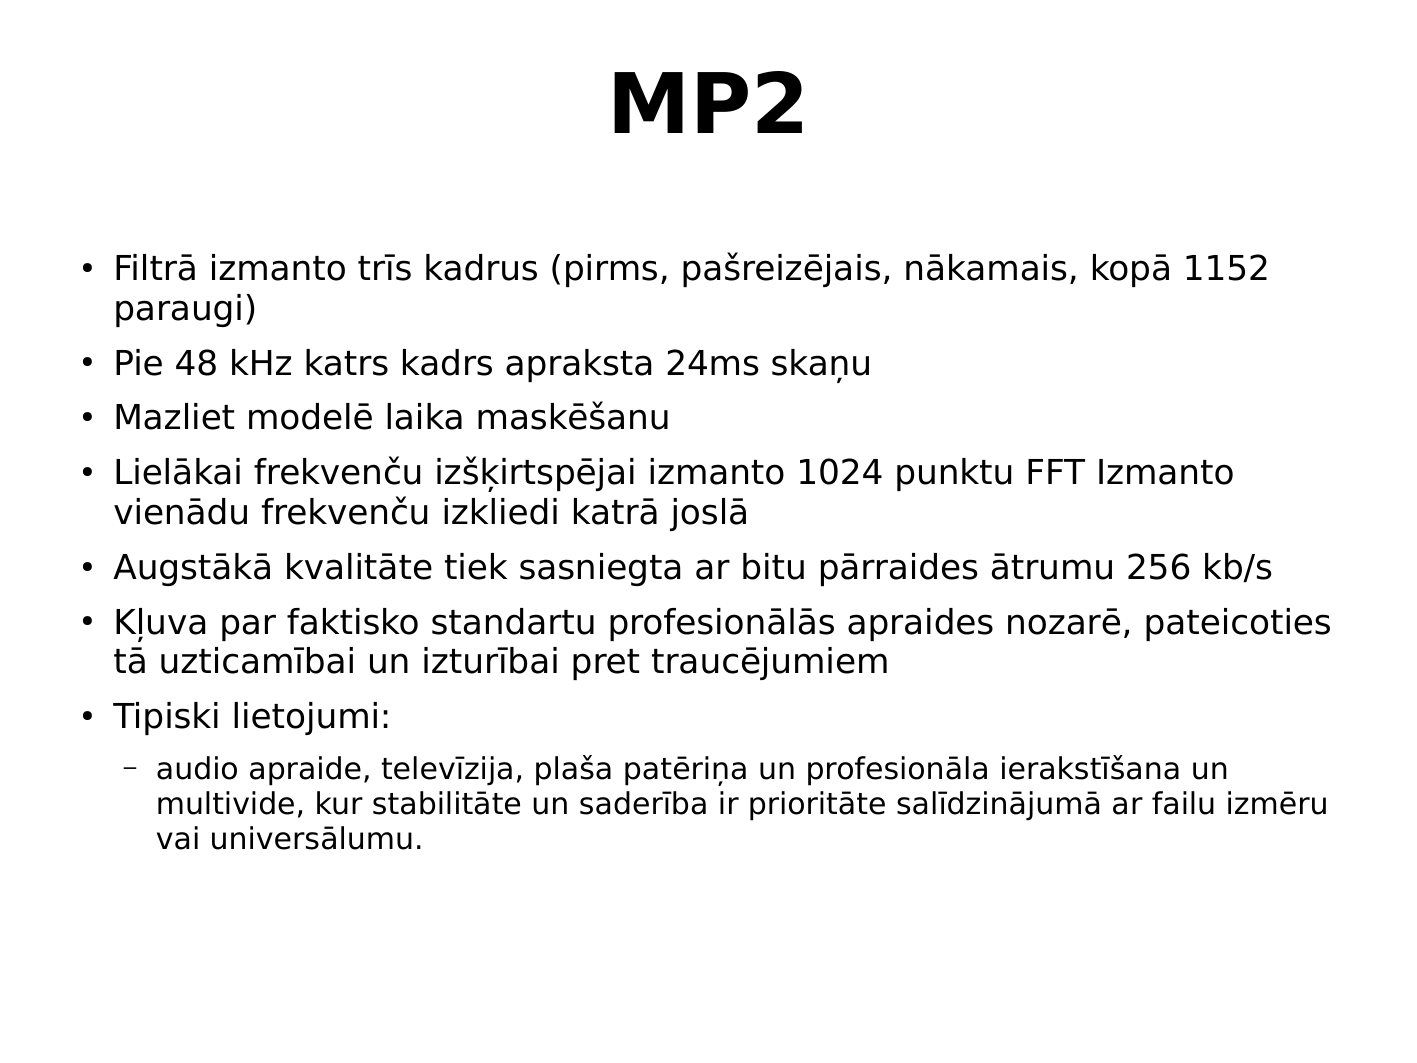

# MP2
Filtrā izmanto trīs kadrus (pirms, pašreizējais, nākamais, kopā 1152 paraugi)
Pie 48 kHz katrs kadrs apraksta 24ms skaņu
Mazliet modelē laika maskēšanu
Lielākai frekvenču izšķirtspējai izmanto 1024 punktu FFT Izmanto vienādu frekvenču izkliedi katrā joslā
Augstākā kvalitāte tiek sasniegta ar bitu pārraides ātrumu 256 kb/s
Kļuva par faktisko standartu profesionālās apraides nozarē, pateicoties tā uzticamībai un izturībai pret traucējumiem
Tipiski lietojumi:
audio apraide, televīzija, plaša patēriņa un profesionāla ierakstīšana un multivide, kur stabilitāte un saderība ir prioritāte salīdzinājumā ar failu izmēru vai universālumu.